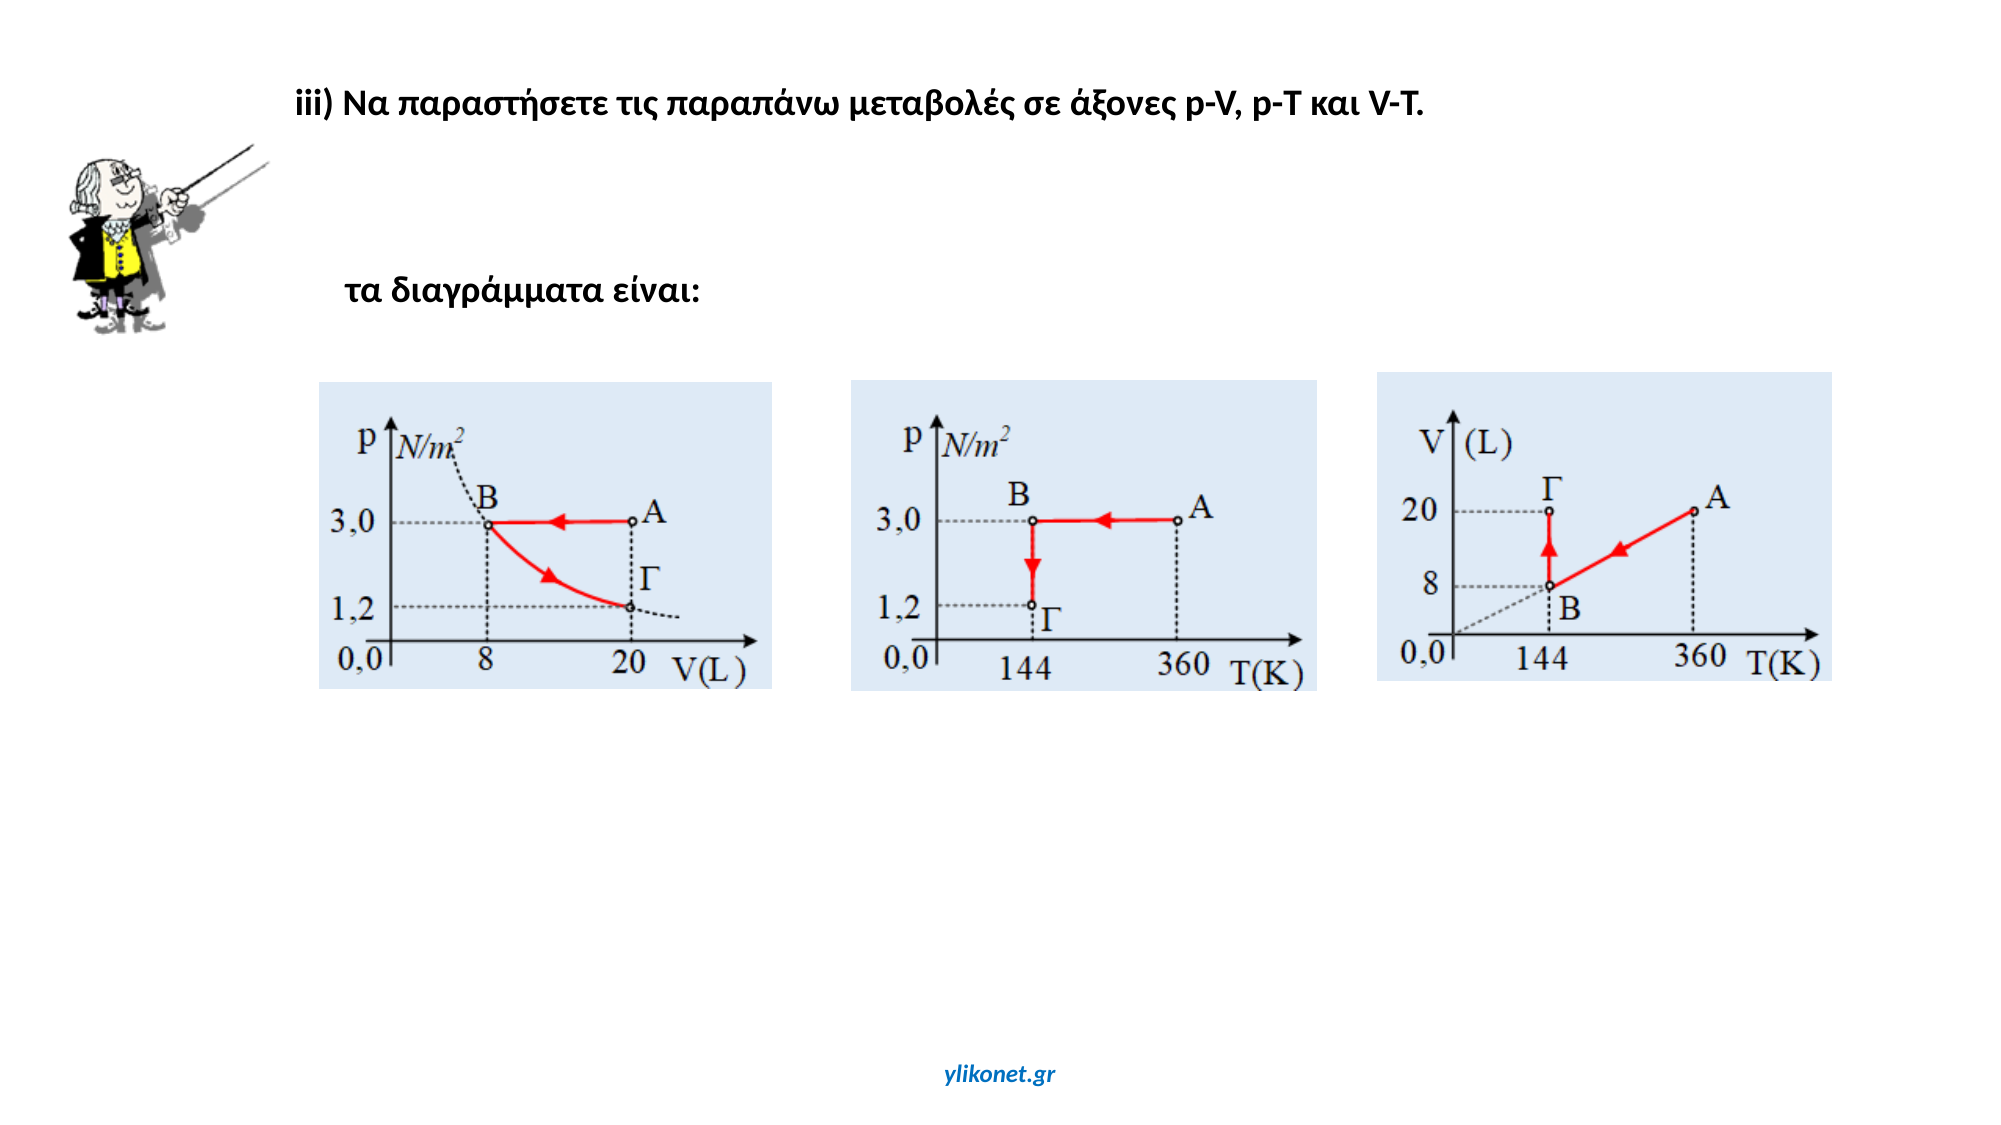

iii) Να παραστήσετε τις παραπάνω μεταβολές σε άξονες p-V, p-Τ και V-Τ.
τα διαγράμματα είναι:
ylikonet.gr